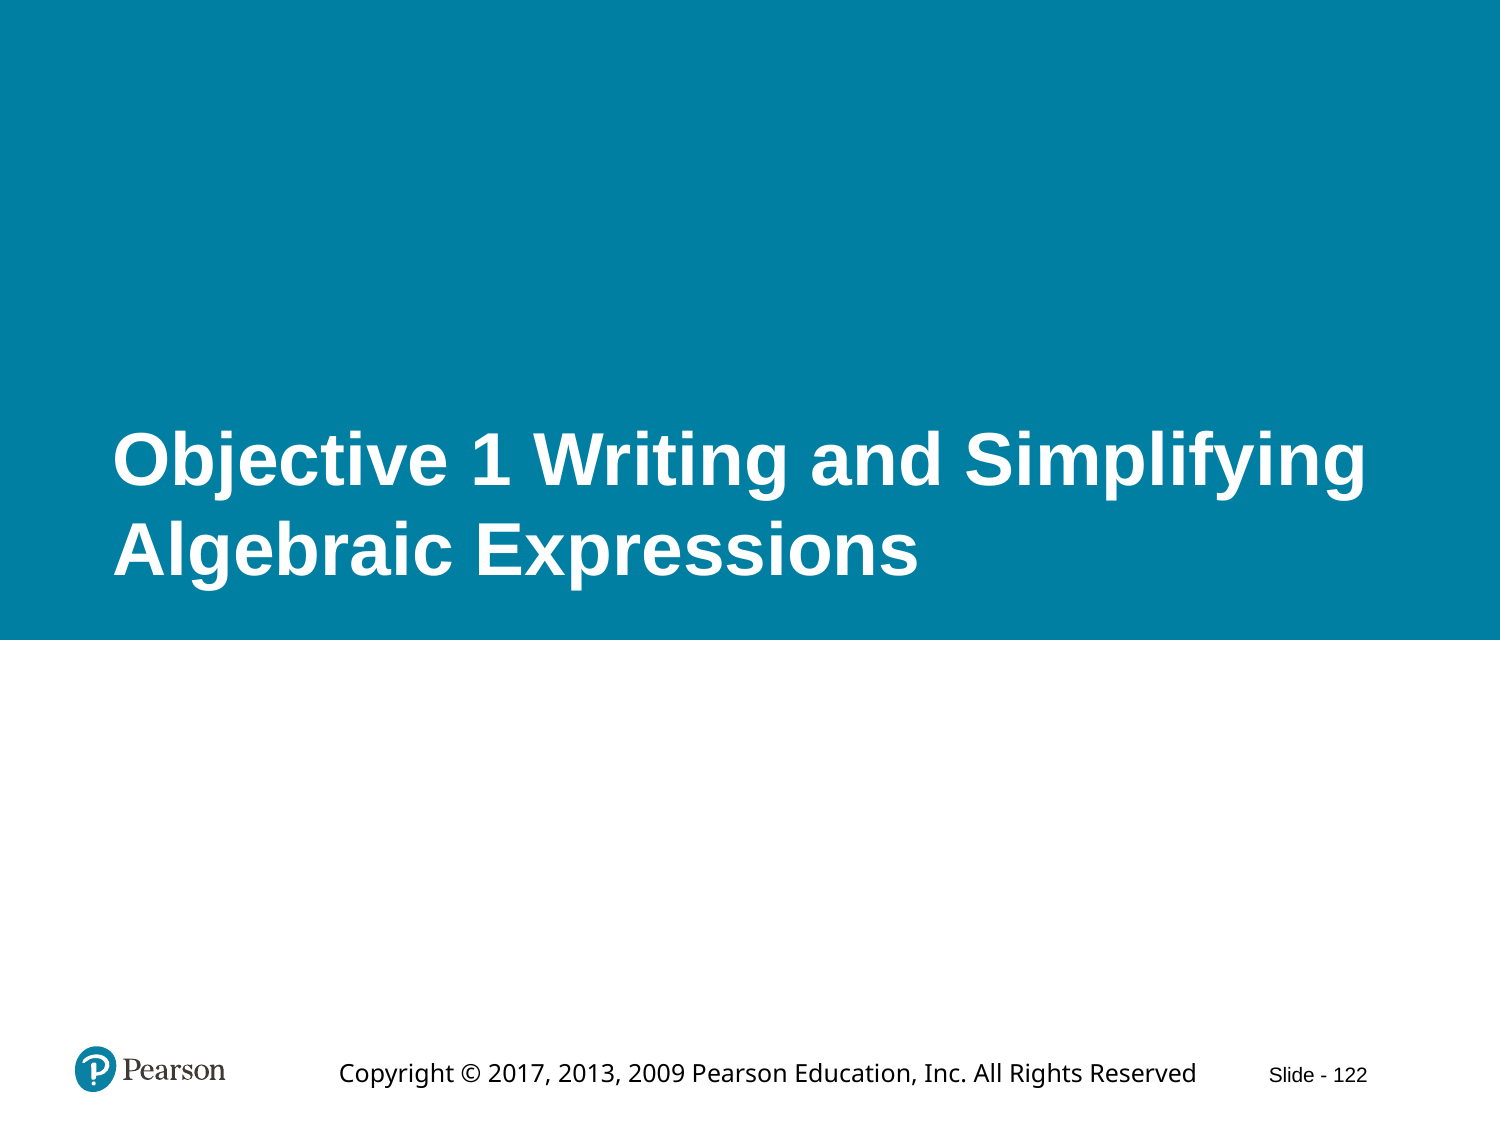

# Objective 1 Writing and Simplifying Algebraic Expressions